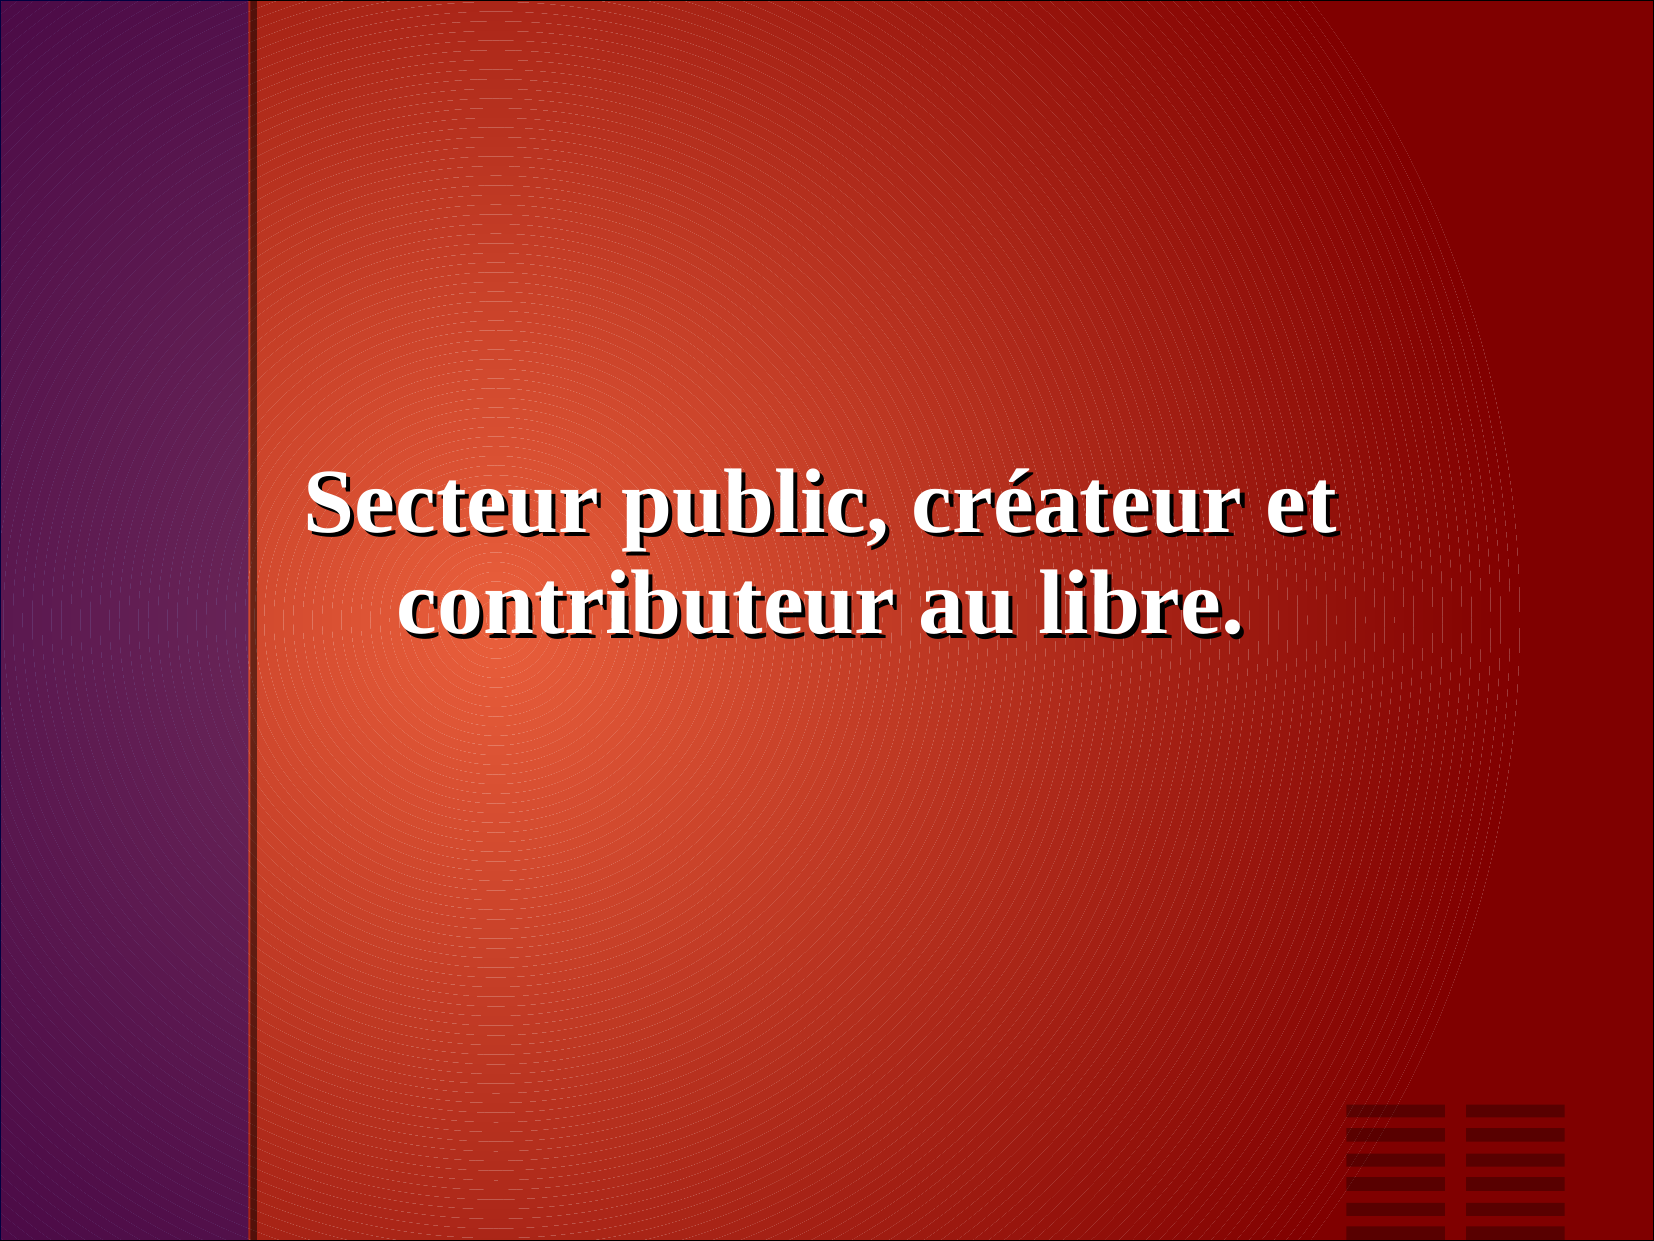

# Secteur public, créateur et contributeur au libre.